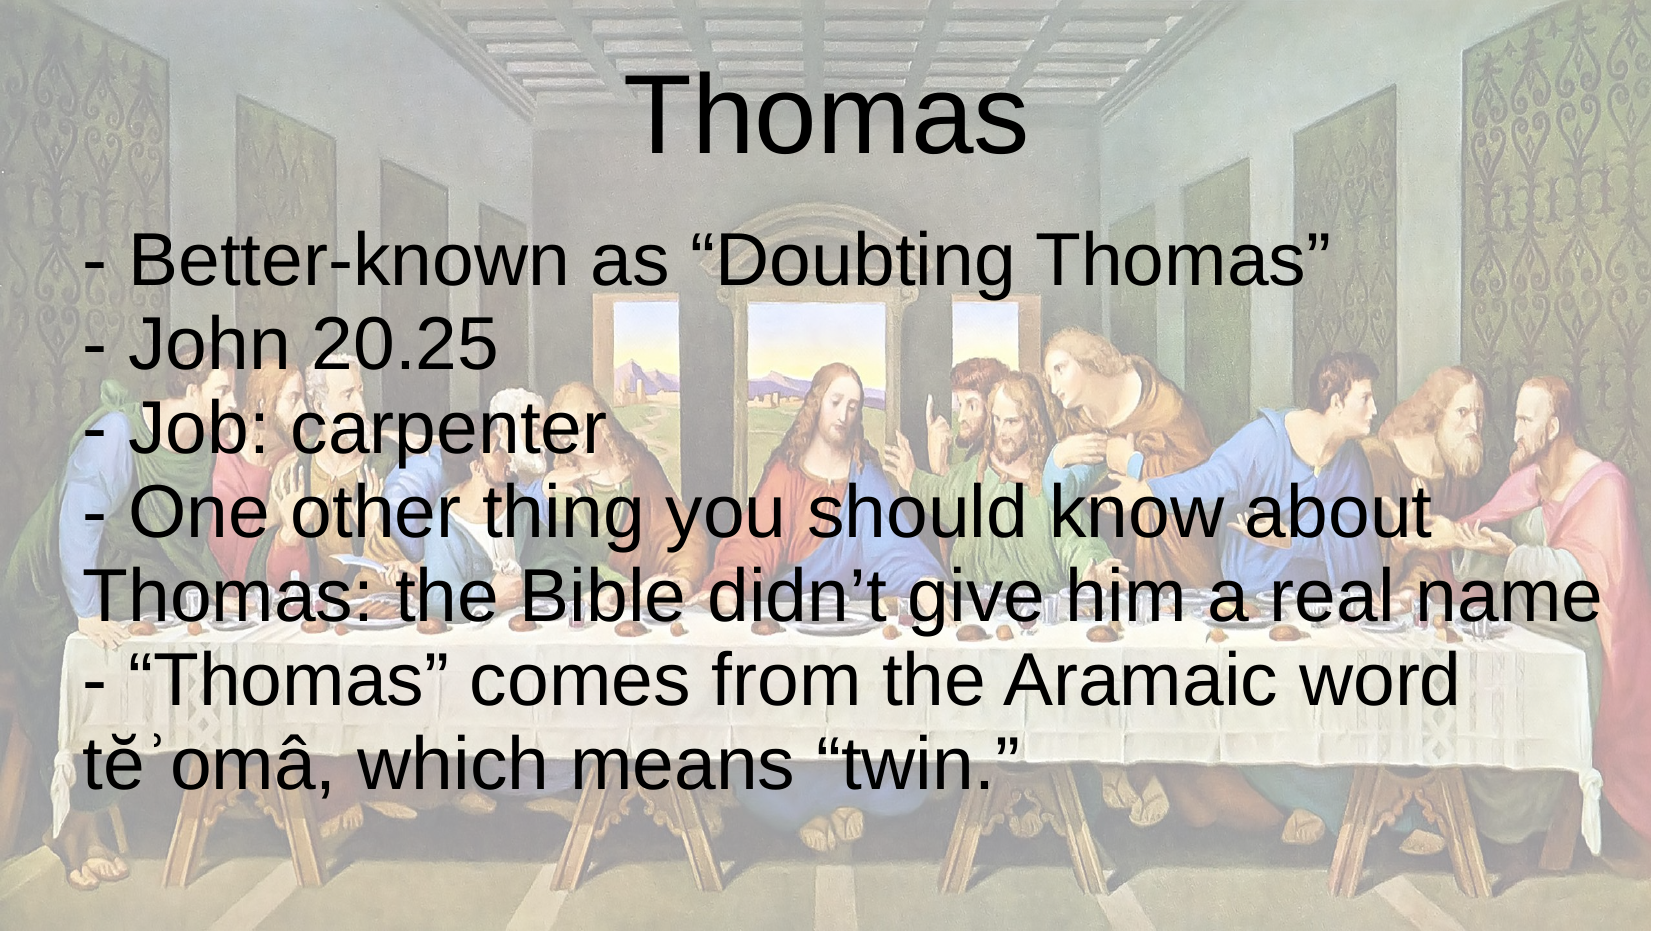

# Thomas
- Better-known as “Doubting Thomas”
- John 20.25
- Job: carpenter
- One other thing you should know about Thomas: the Bible didn’t give him a real name
- “Thomas” comes from the Aramaic word tĕʾomâ, which means “twin.”